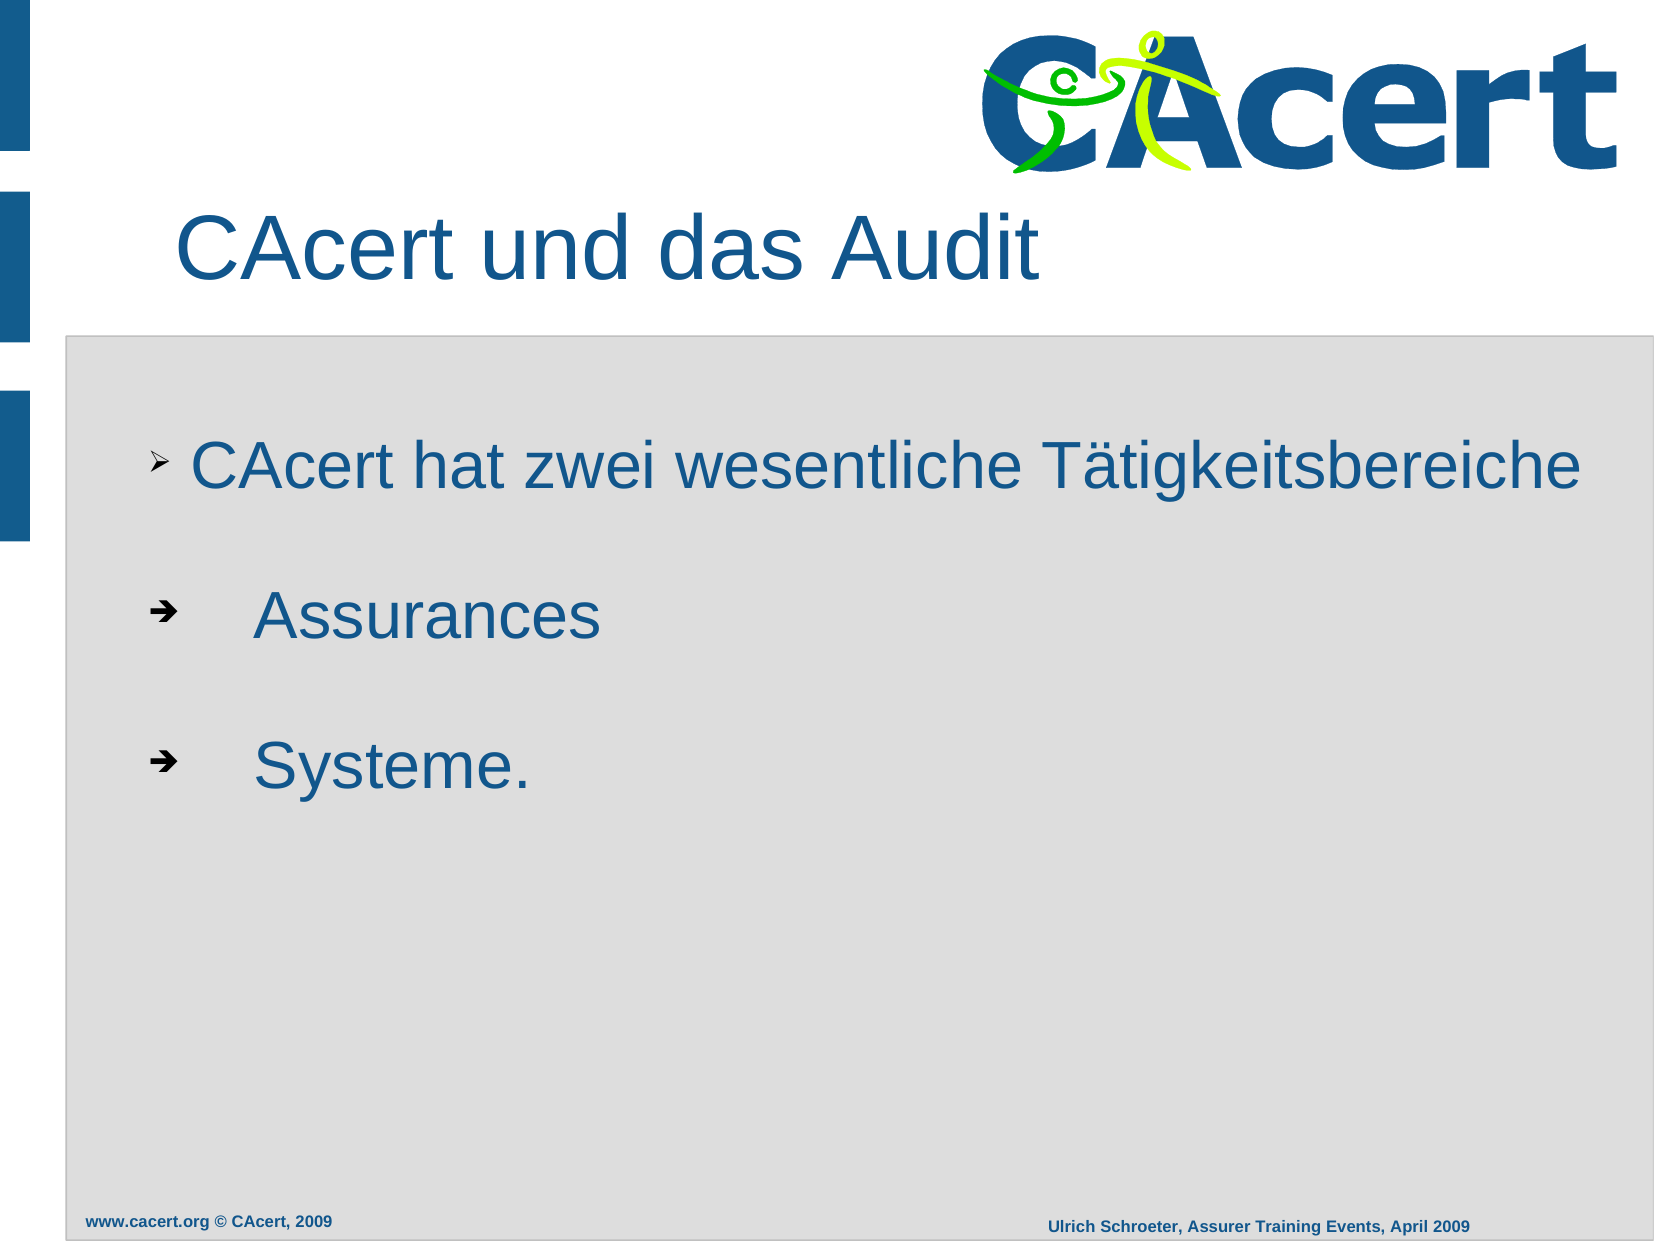

CAcert und das Audit
 CAcert hat zwei wesentliche Tätigkeitsbereiche
 Assurances
 Systeme.